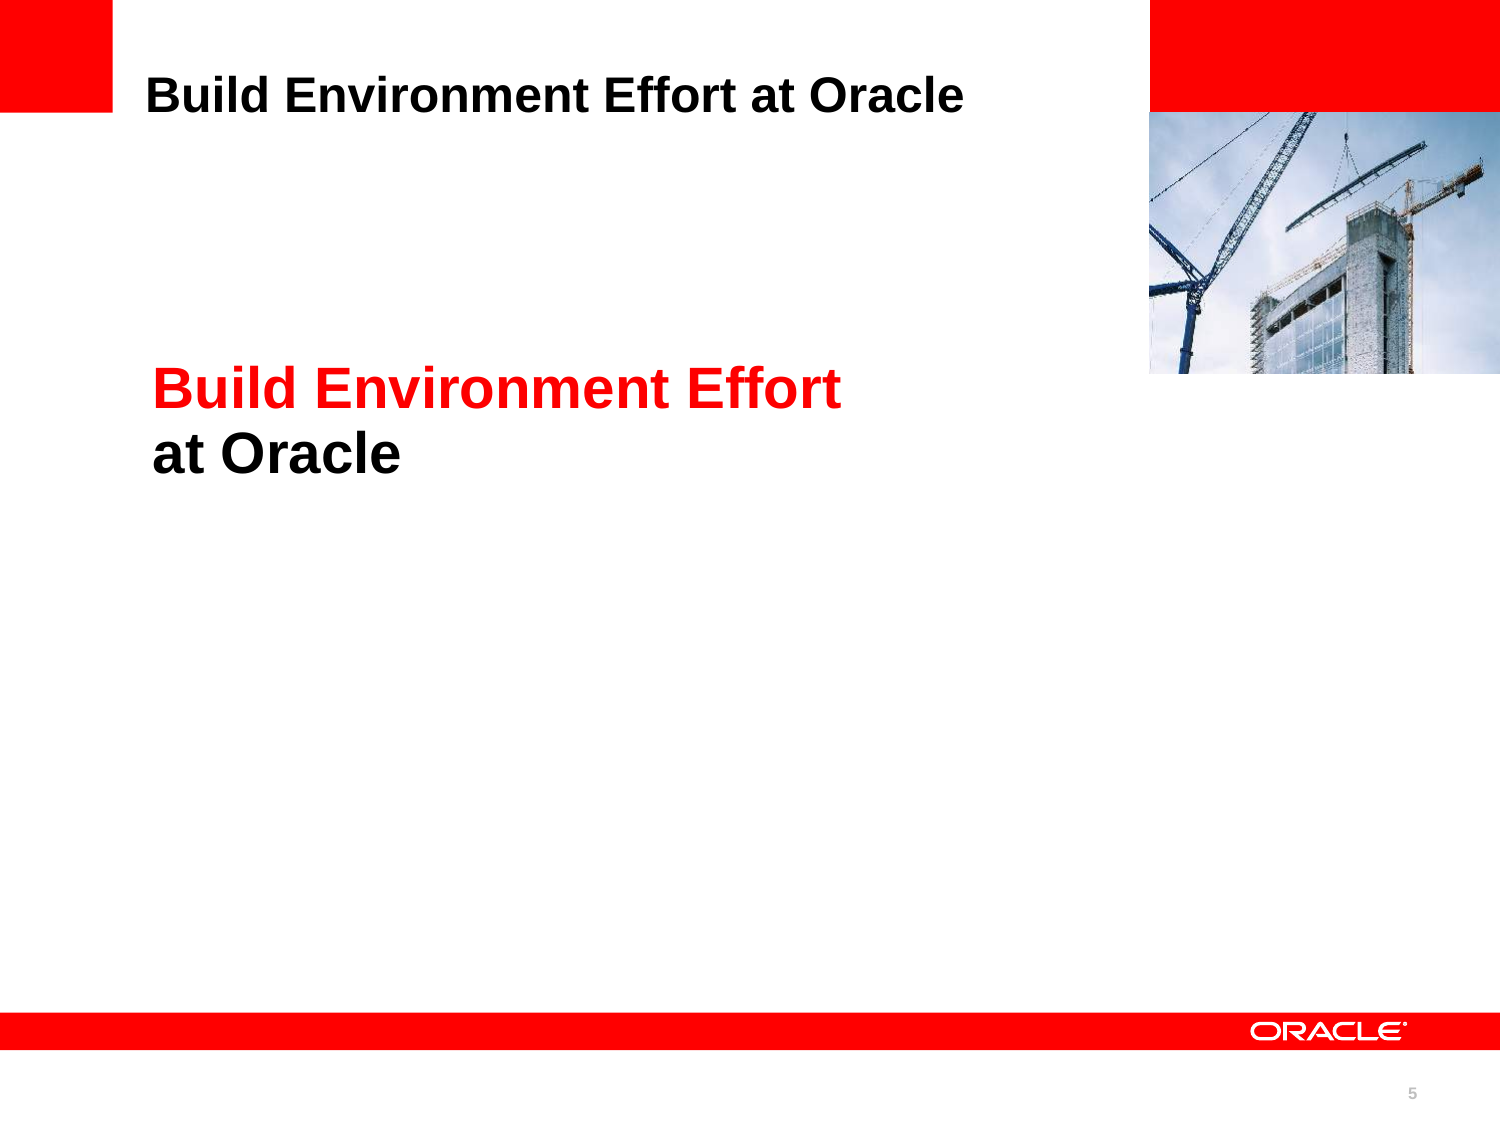

# Build Environment Effort at Oracle
Build Environment Effort
at Oracle